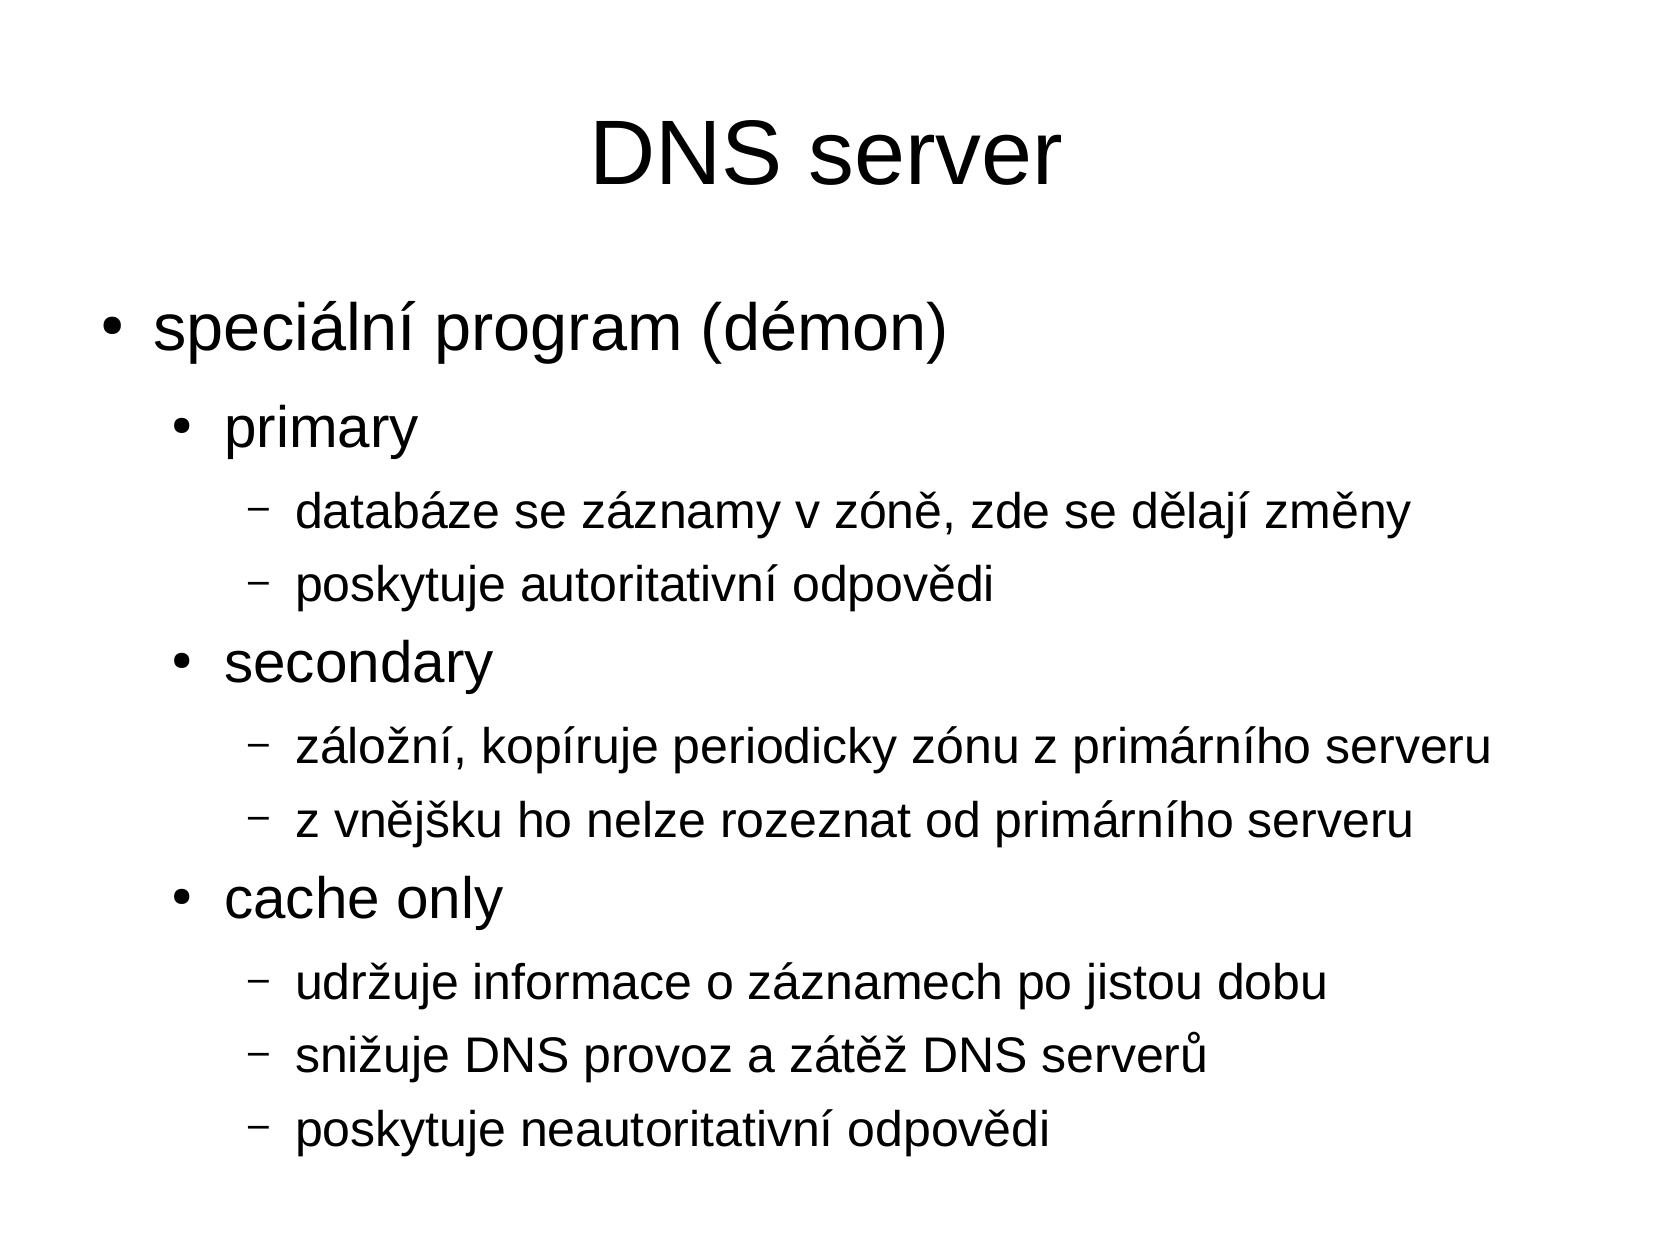

# DNS server
speciální program (démon)
primary
databáze se záznamy v zóně, zde se dělají změny
poskytuje autoritativní odpovědi
secondary
záložní, kopíruje periodicky zónu z primárního serveru
z vnějšku ho nelze rozeznat od primárního serveru
cache only
udržuje informace o záznamech po jistou dobu
snižuje DNS provoz a zátěž DNS serverů
poskytuje neautoritativní odpovědi